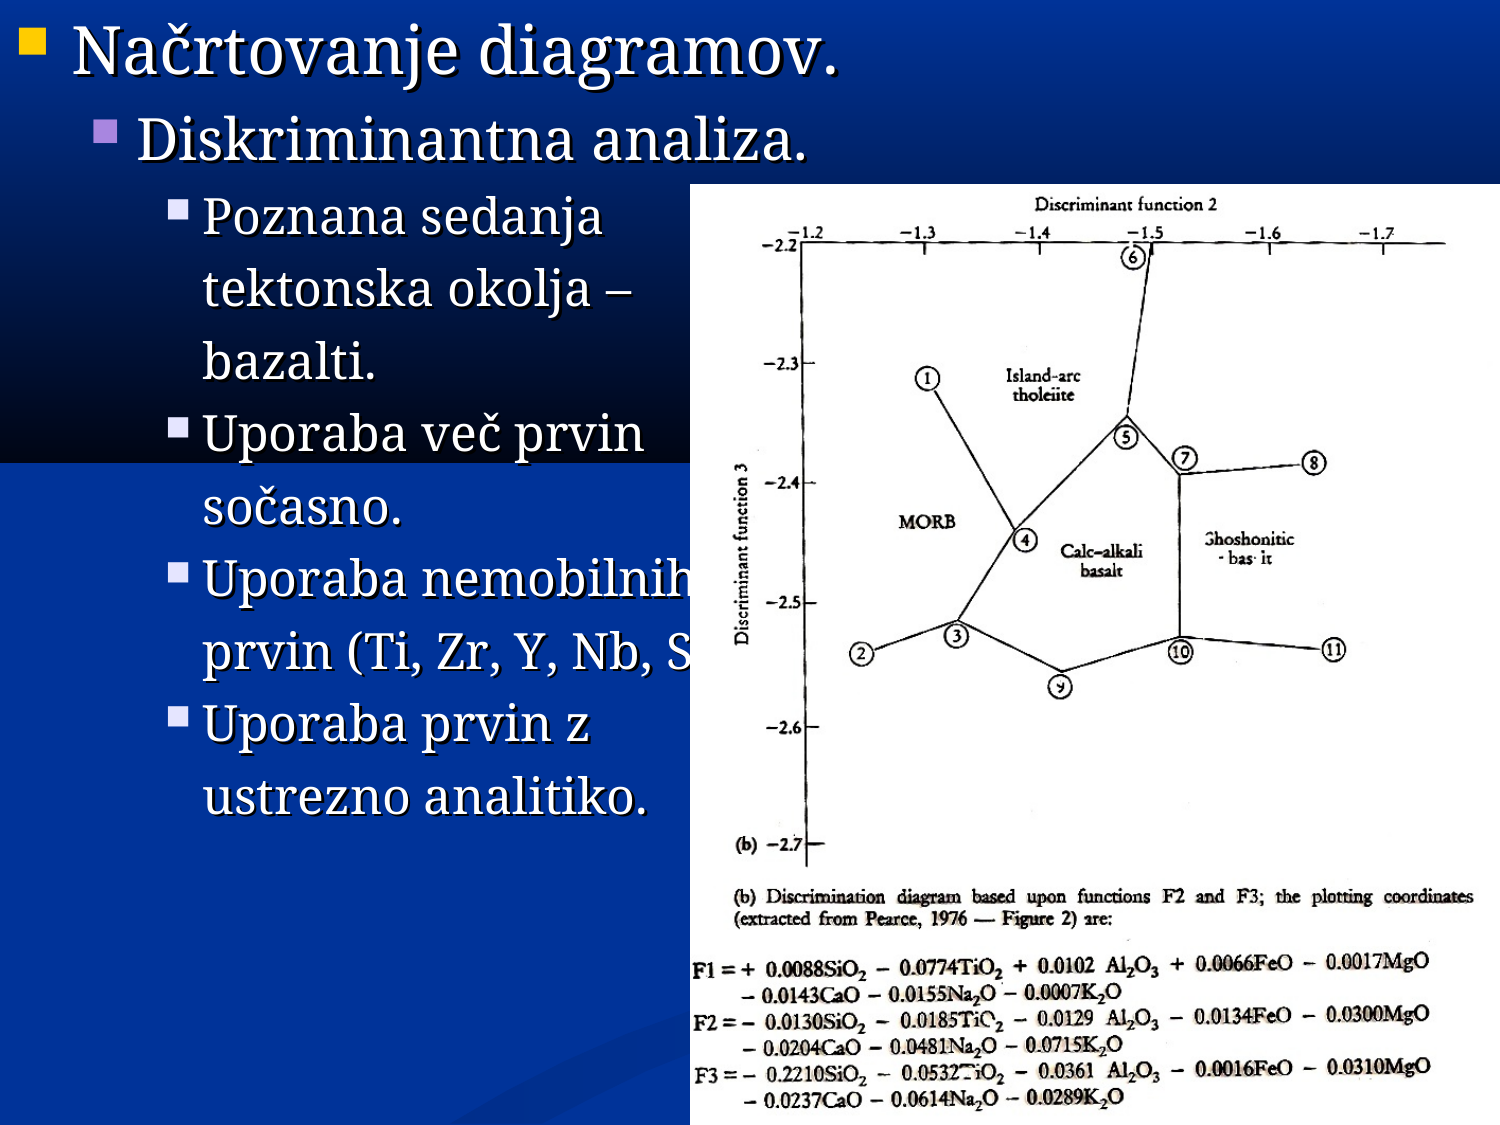

# Načrtovanje diagramov.
Diskriminantna analiza.
Poznana sedanja
	tektonska okolja –
	bazalti.
Uporaba več prvin
	sočasno.
Uporaba nemobilnih
	prvin (Ti, Zr, Y, Nb, Sr).
Uporaba prvin z
	ustrezno analitiko.